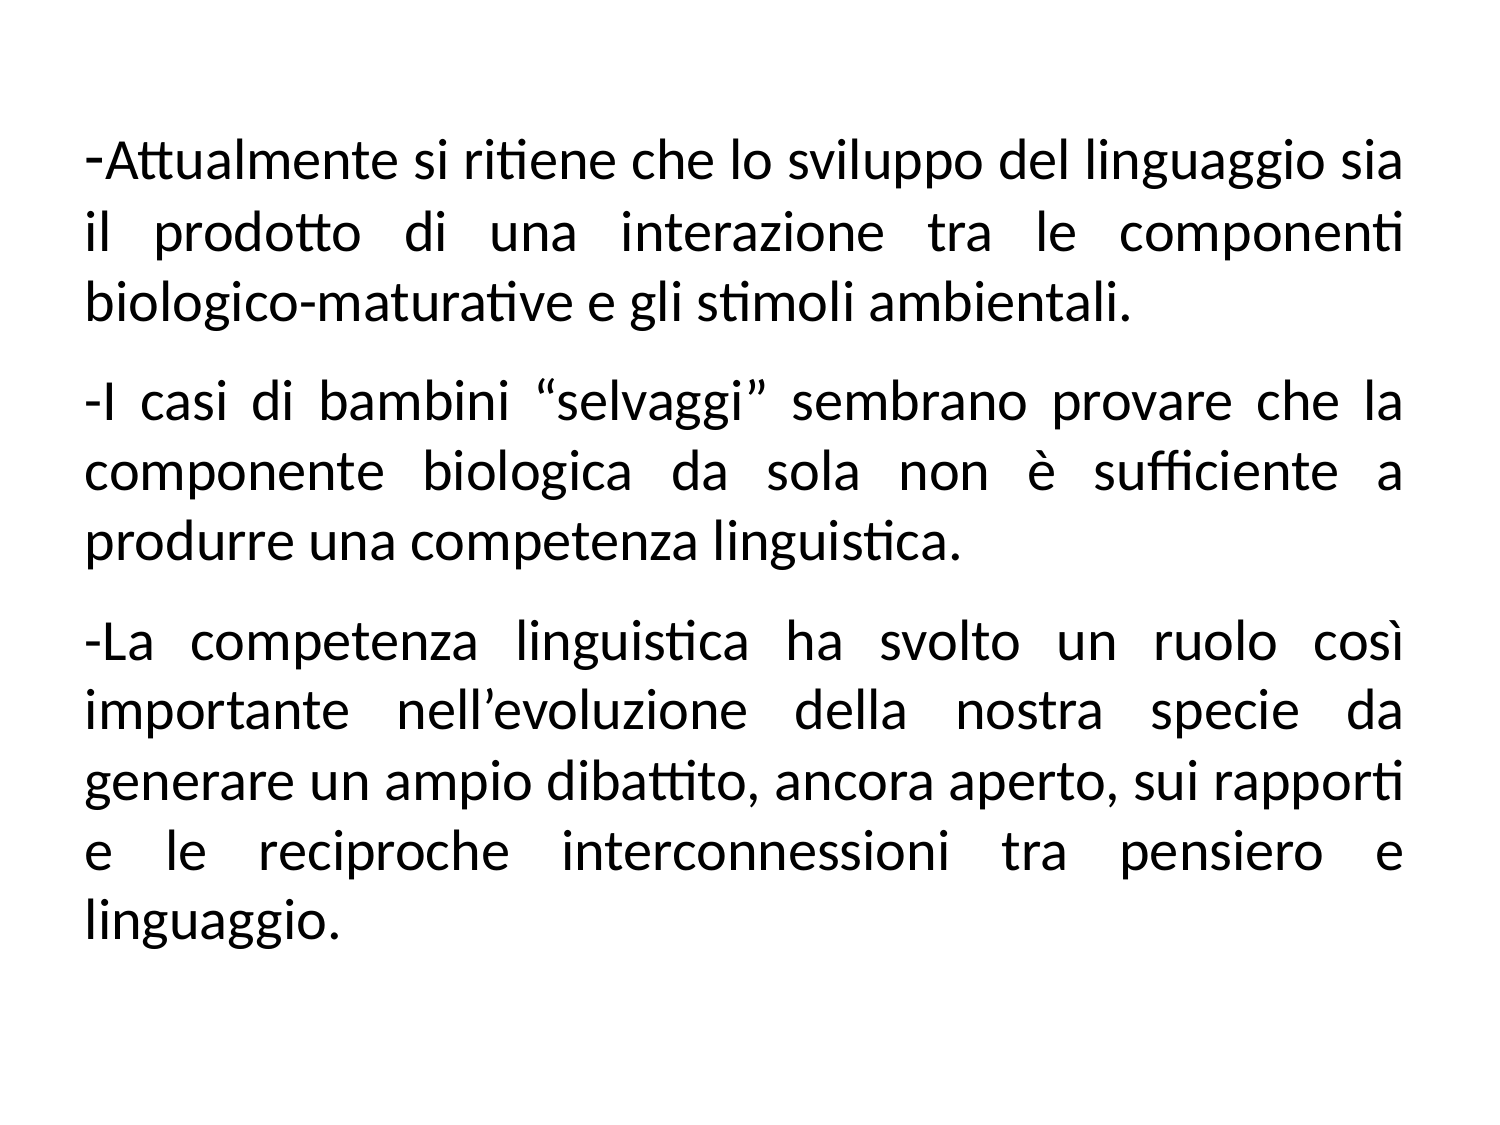

# -Attualmente si ritiene che lo sviluppo del linguaggio sia il prodotto di una interazione tra le componenti biologico-maturative e gli stimoli ambientali.
-I casi di bambini “selvaggi” sembrano provare che la componente biologica da sola non è sufficiente a produrre una competenza linguistica.
-La competenza linguistica ha svolto un ruolo così importante nell’evoluzione della nostra specie da generare un ampio dibattito, ancora aperto, sui rapporti e le reciproche interconnessioni tra pensiero e linguaggio.